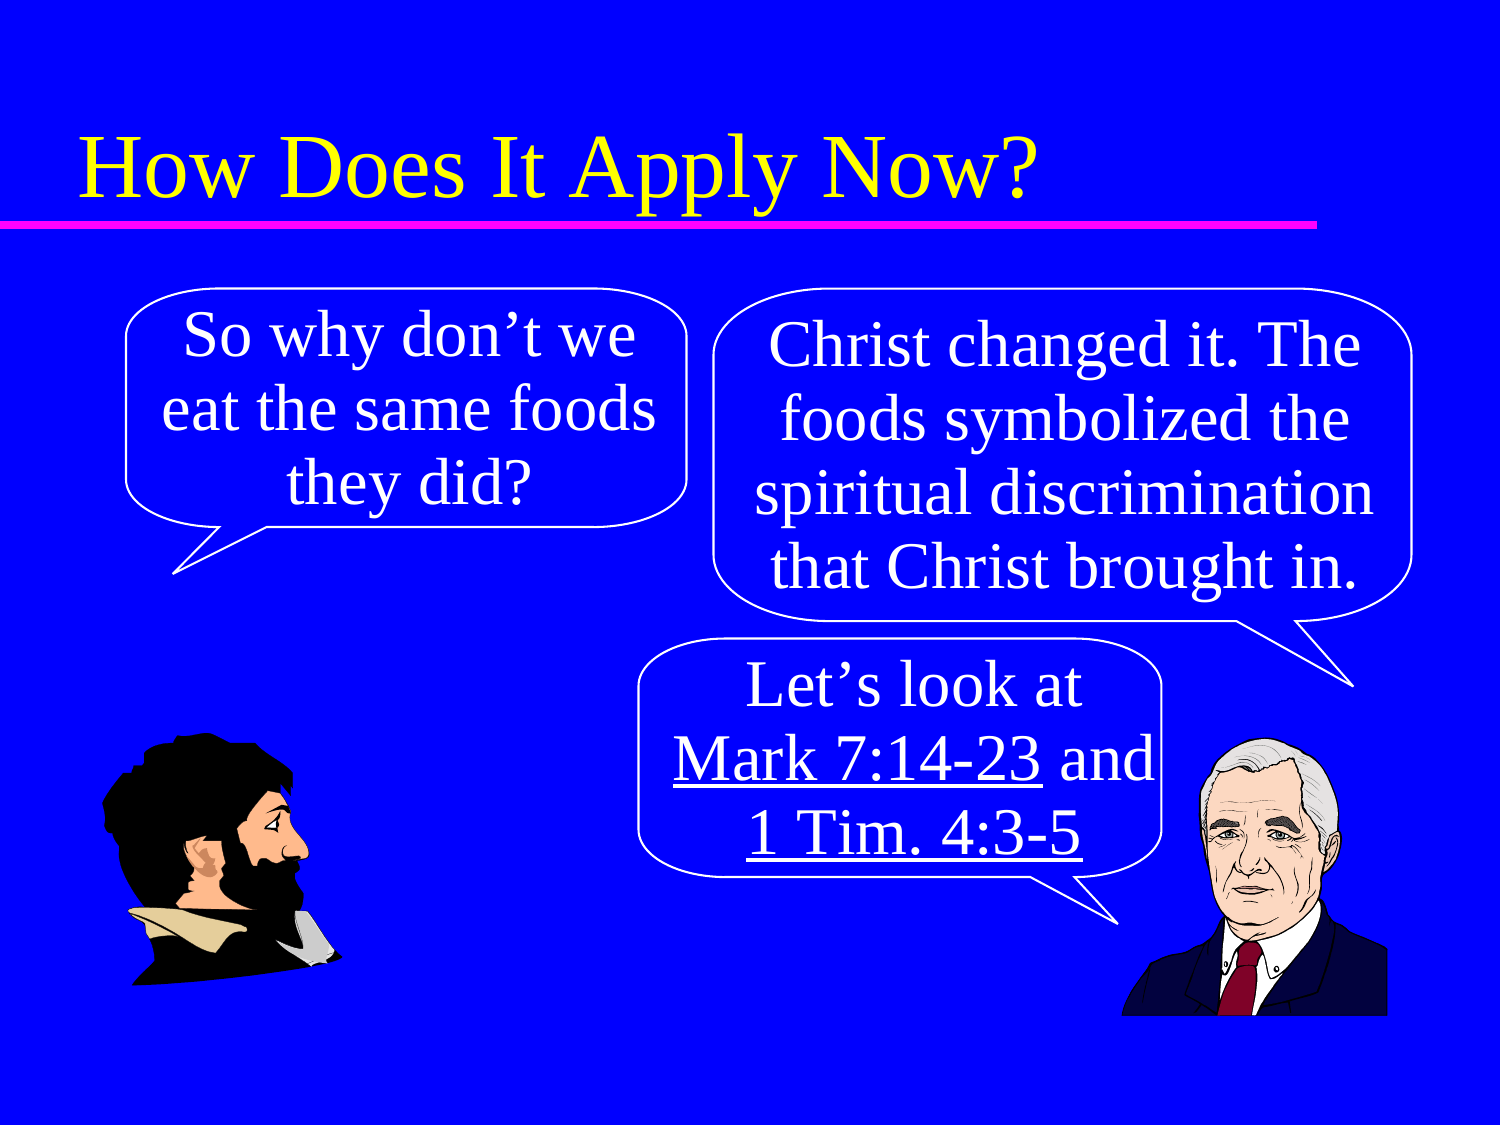

# How Does It Apply Now?
So why don’t we
eat the same foods
they did?
Christ changed it. The
foods symbolized the
spiritual discrimination
that Christ brought in.
Let’s look at
Mark 7:14-23 and
1 Tim. 4:3-5